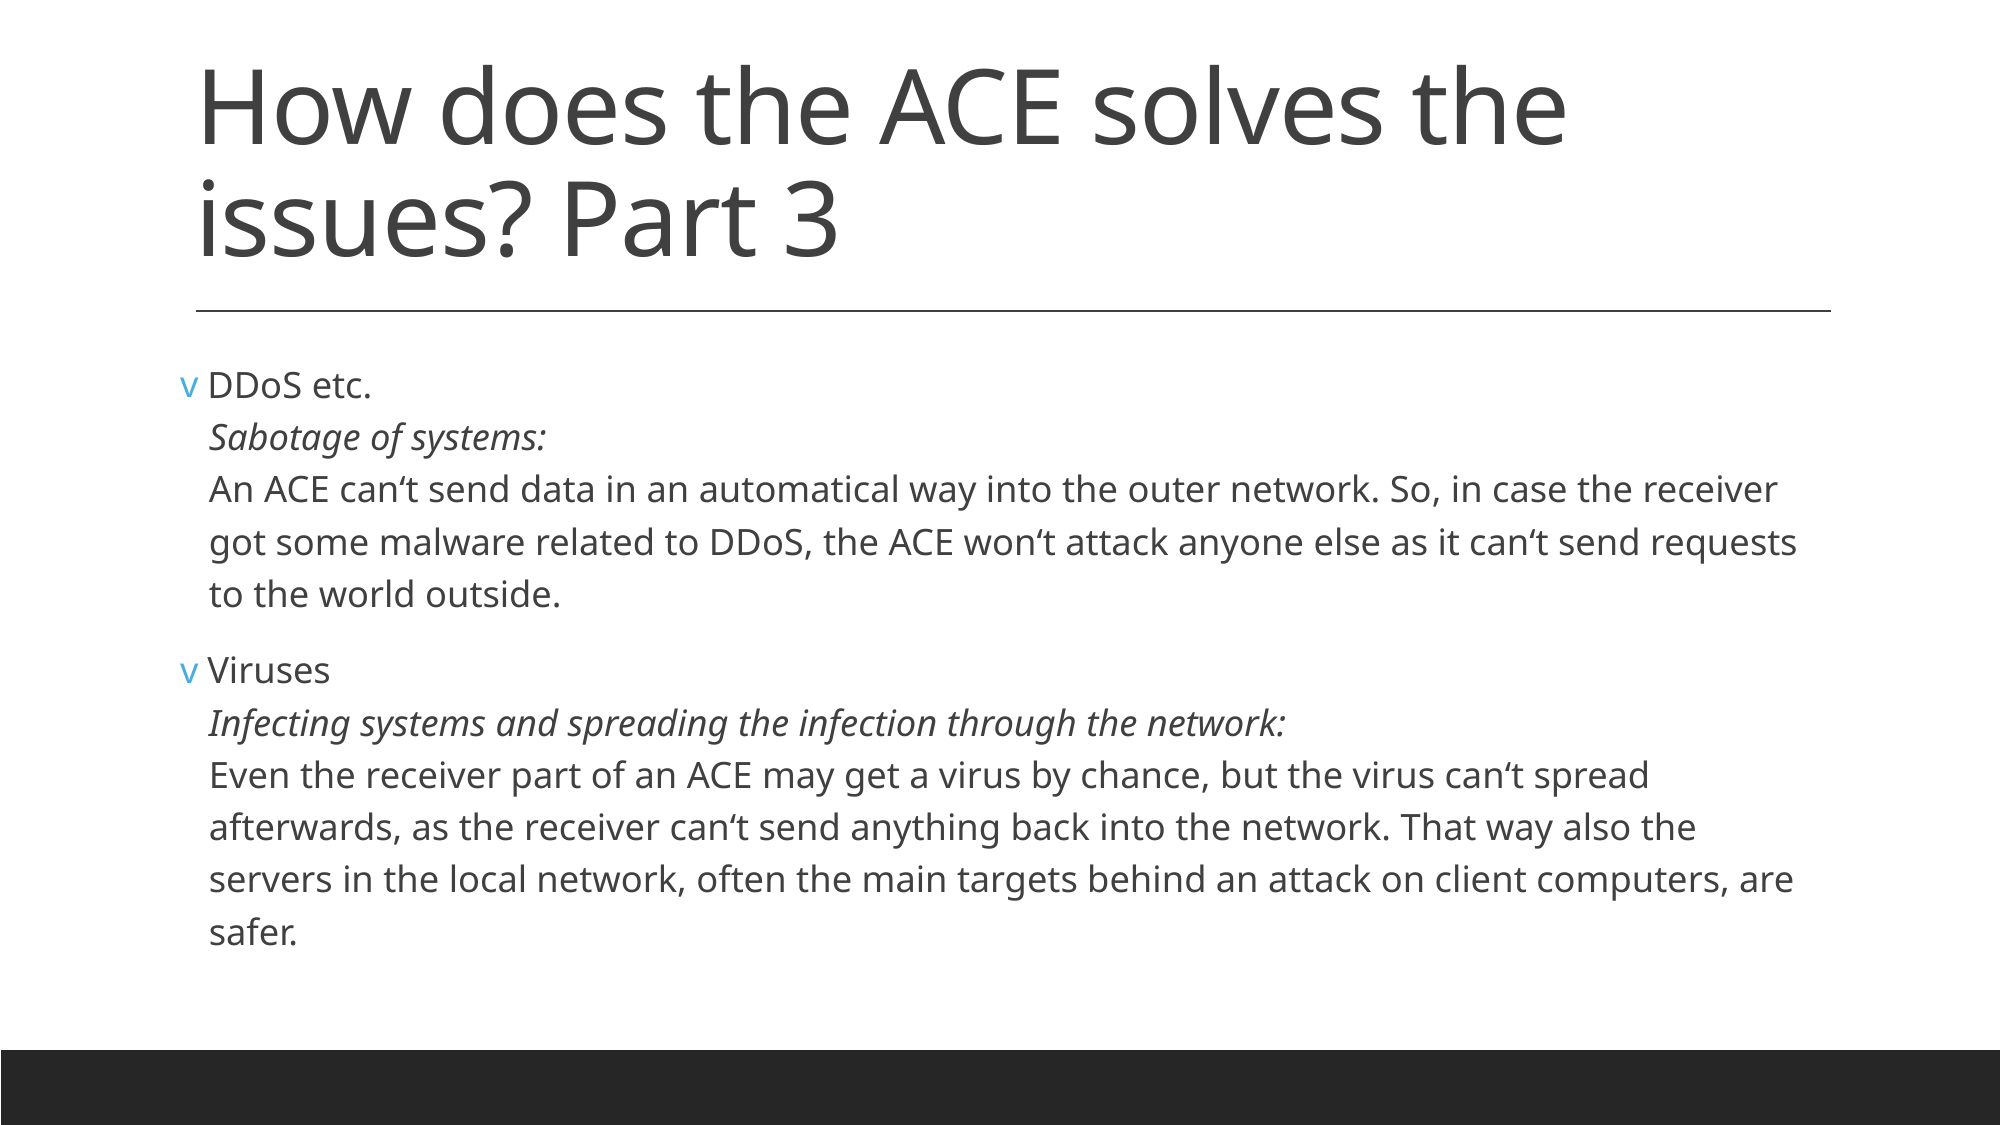

# How does the ACE solves the issues? Part 3
 DDoS etc.
Sabotage of systems:
An ACE can‘t send data in an automatical way into the outer network. So, in case the receiver got some malware related to DDoS, the ACE won‘t attack anyone else as it can‘t send requests to the world outside.
 Viruses
Infecting systems and spreading the infection through the network:
Even the receiver part of an ACE may get a virus by chance, but the virus can‘t spread afterwards, as the receiver can‘t send anything back into the network. That way also the servers in the local network, often the main targets behind an attack on client computers, are safer.